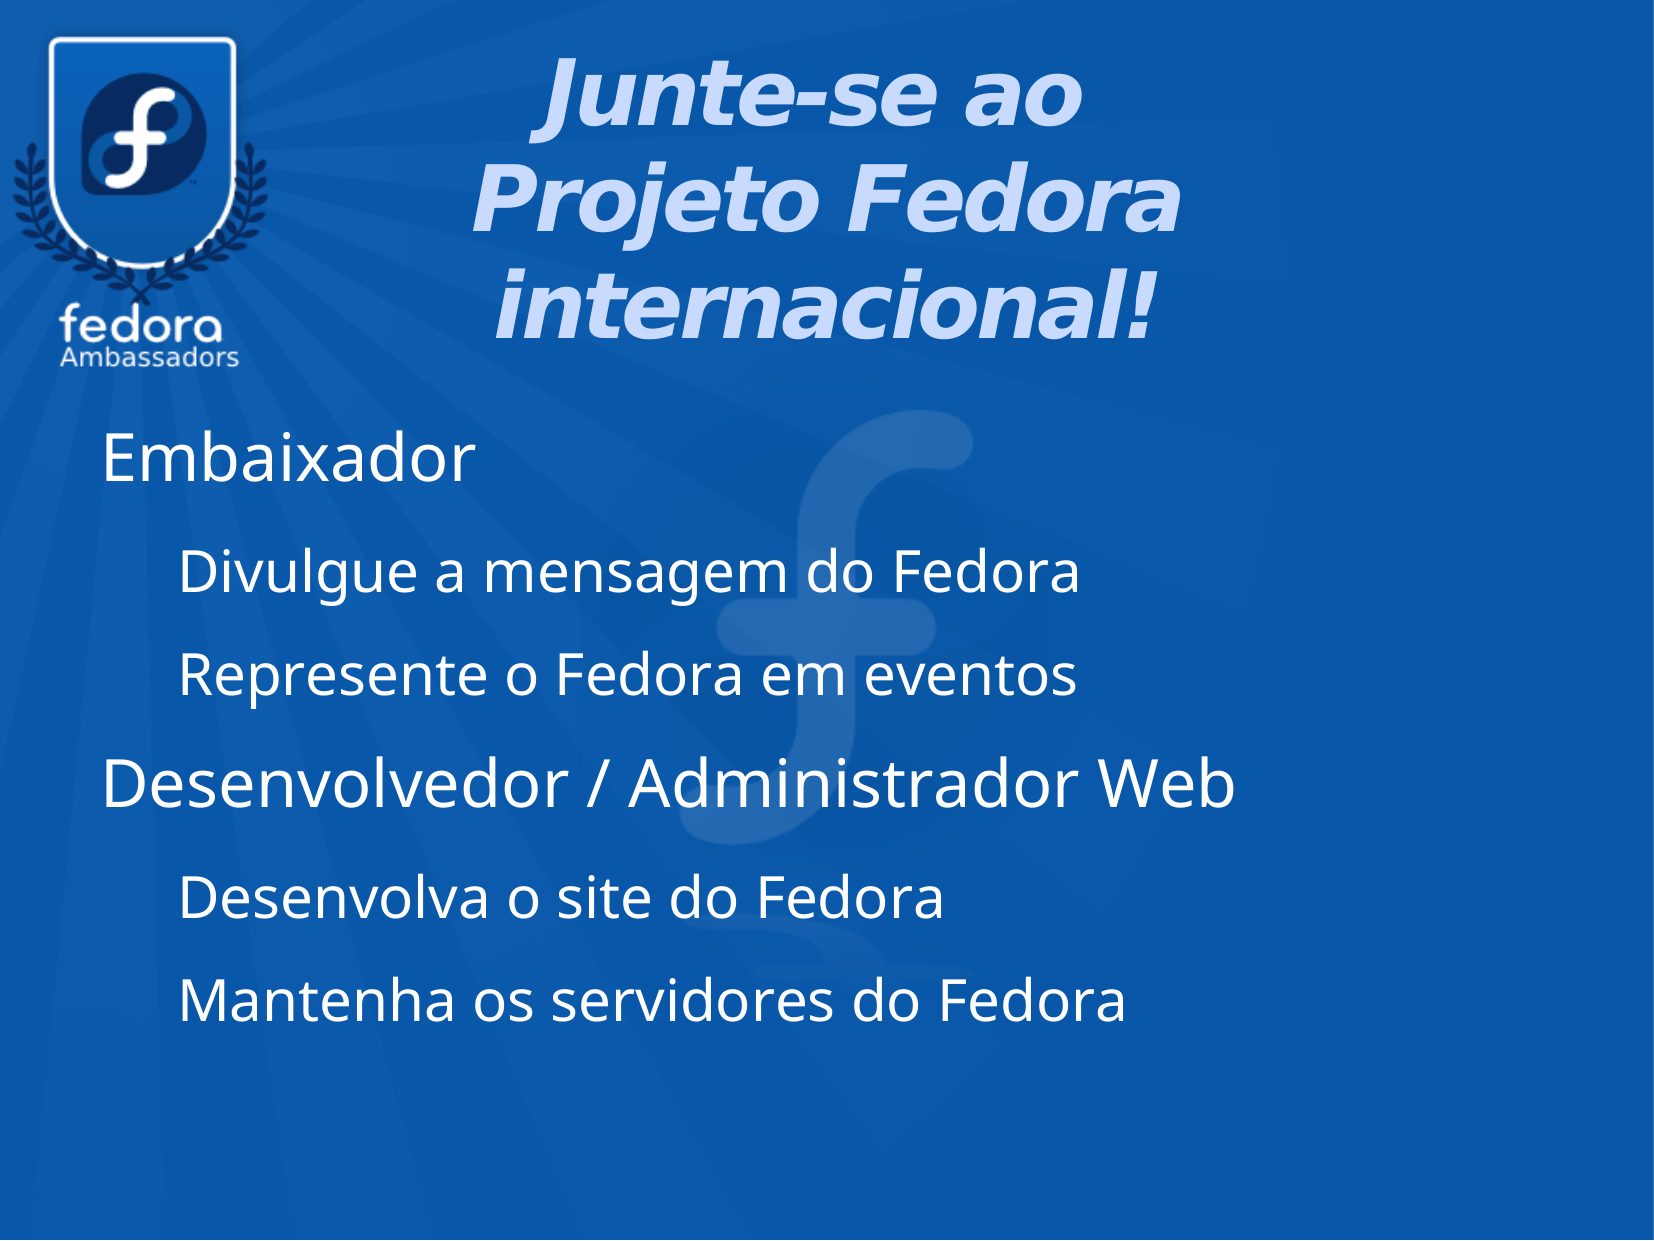

# Junte-se ao Projeto Fedora internacional!
Embaixador
Divulgue a mensagem do Fedora
Represente o Fedora em eventos
Desenvolvedor / Administrador Web
Desenvolva o site do Fedora
Mantenha os servidores do Fedora